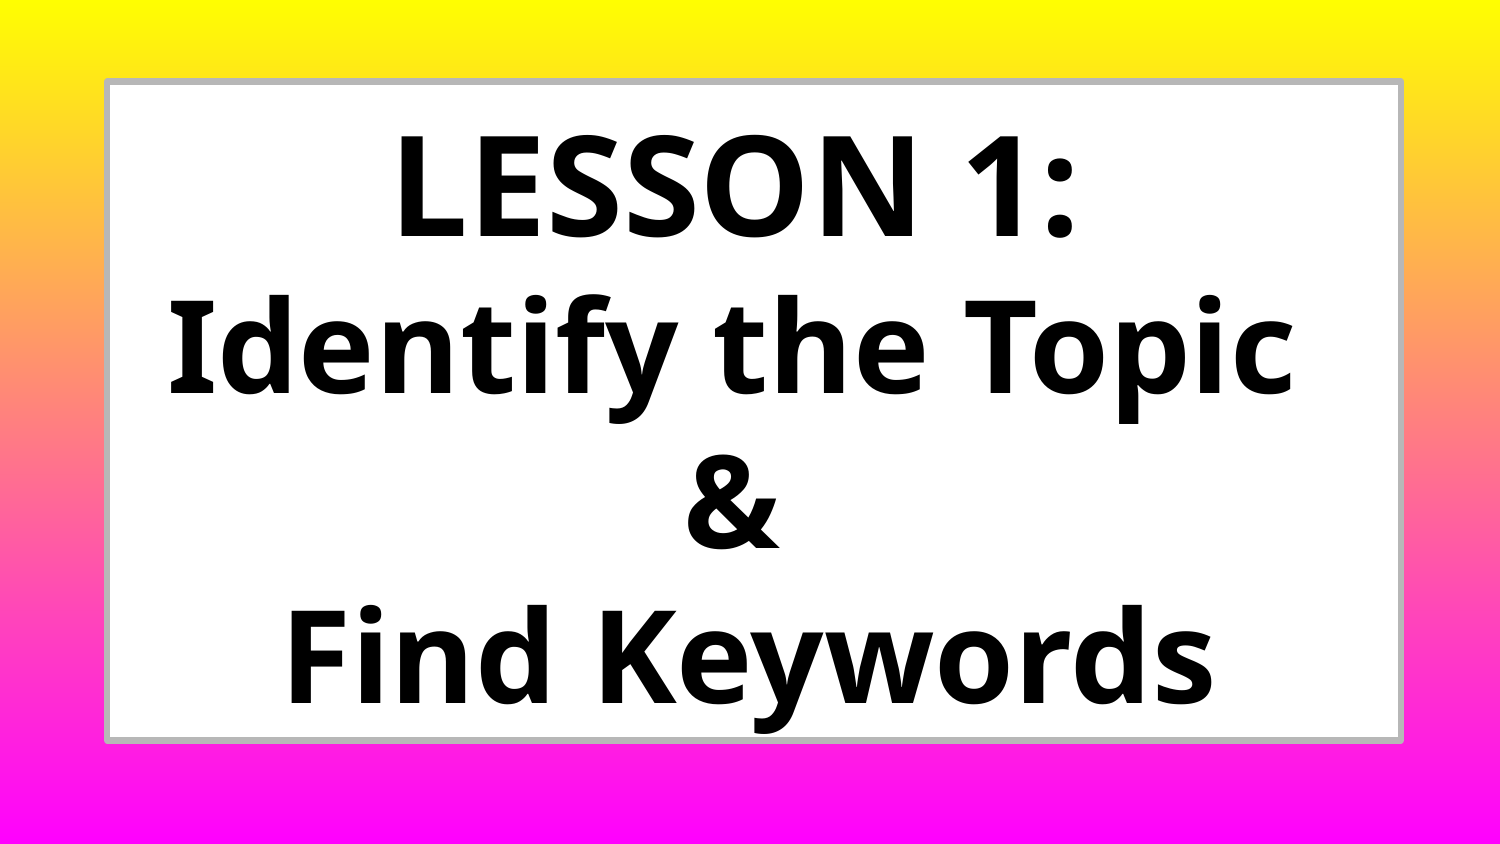

LESSON 1:
Identify the Topic
&
Find Keywords